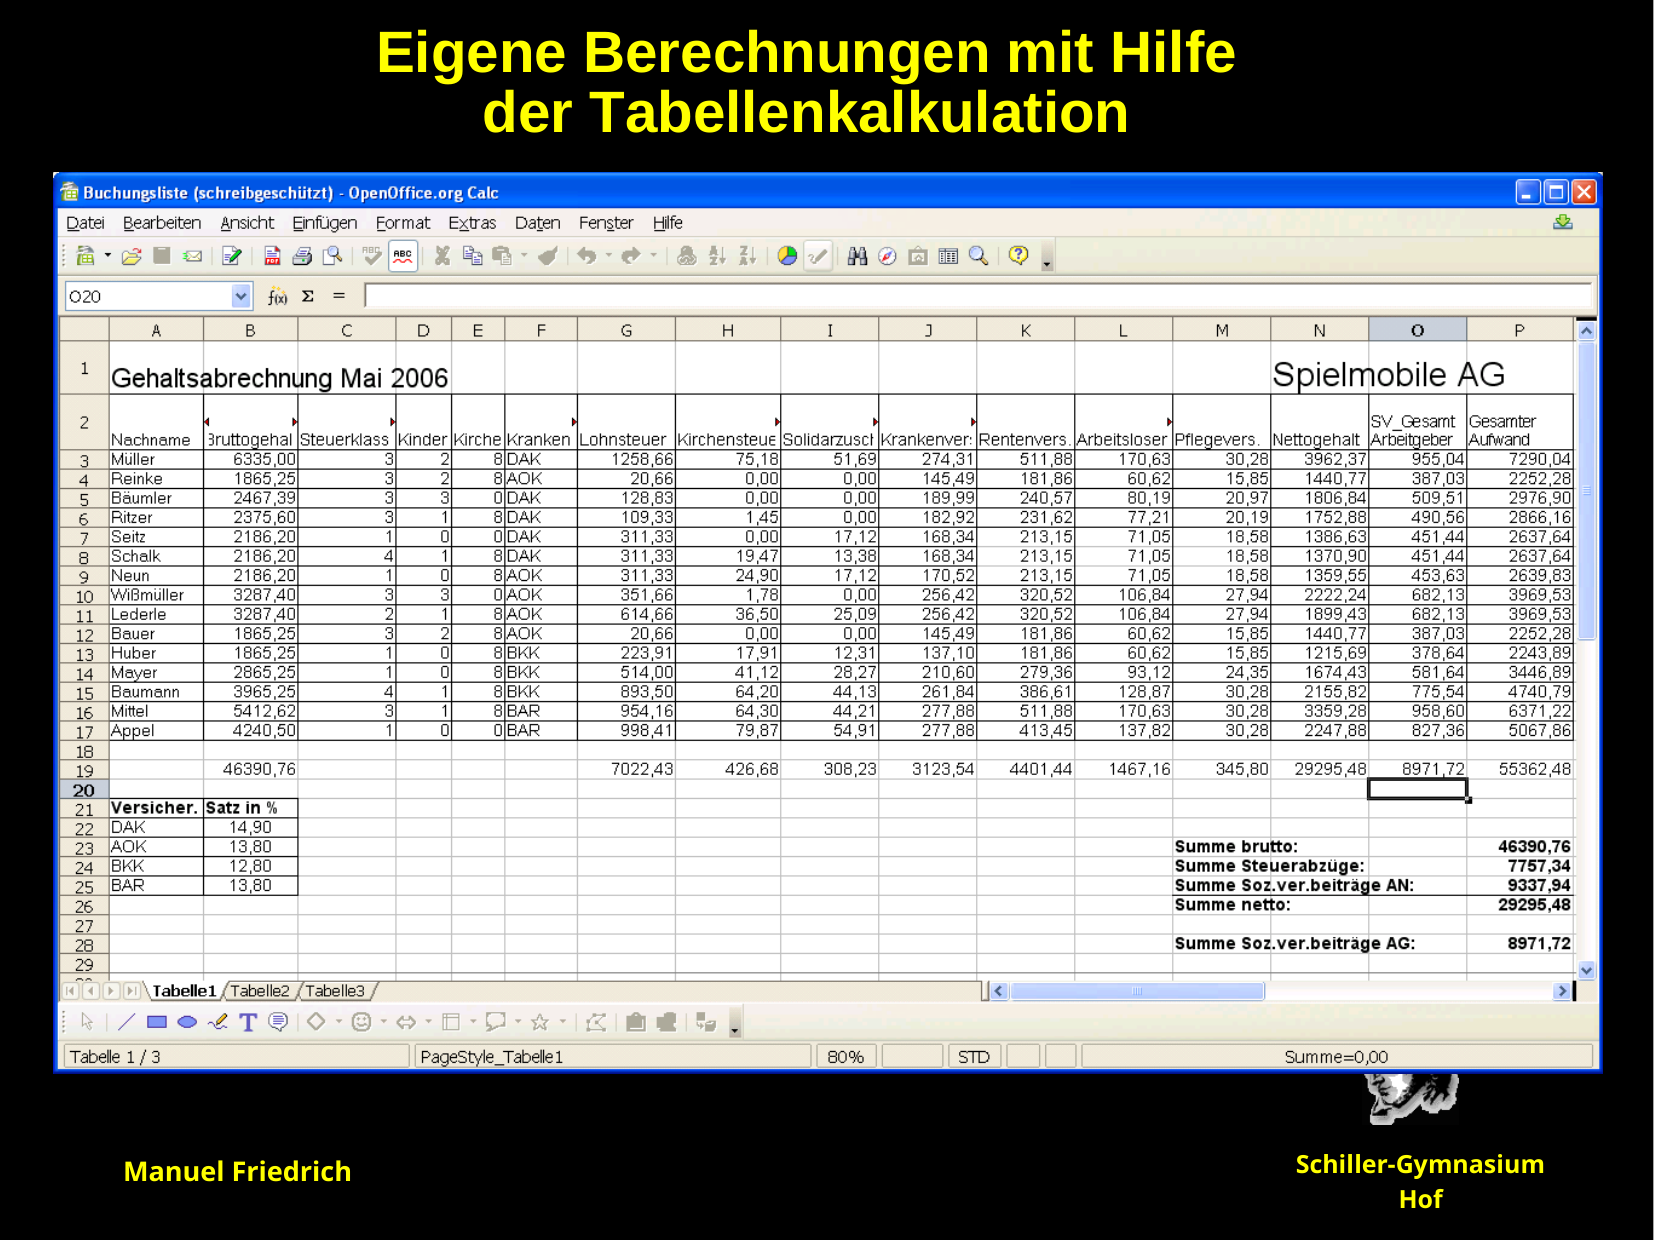

Eigene Berechnungen mit Hilfe
der Tabellenkalkulation
Schiller-Gymnasium
Hof
Manuel Friedrich